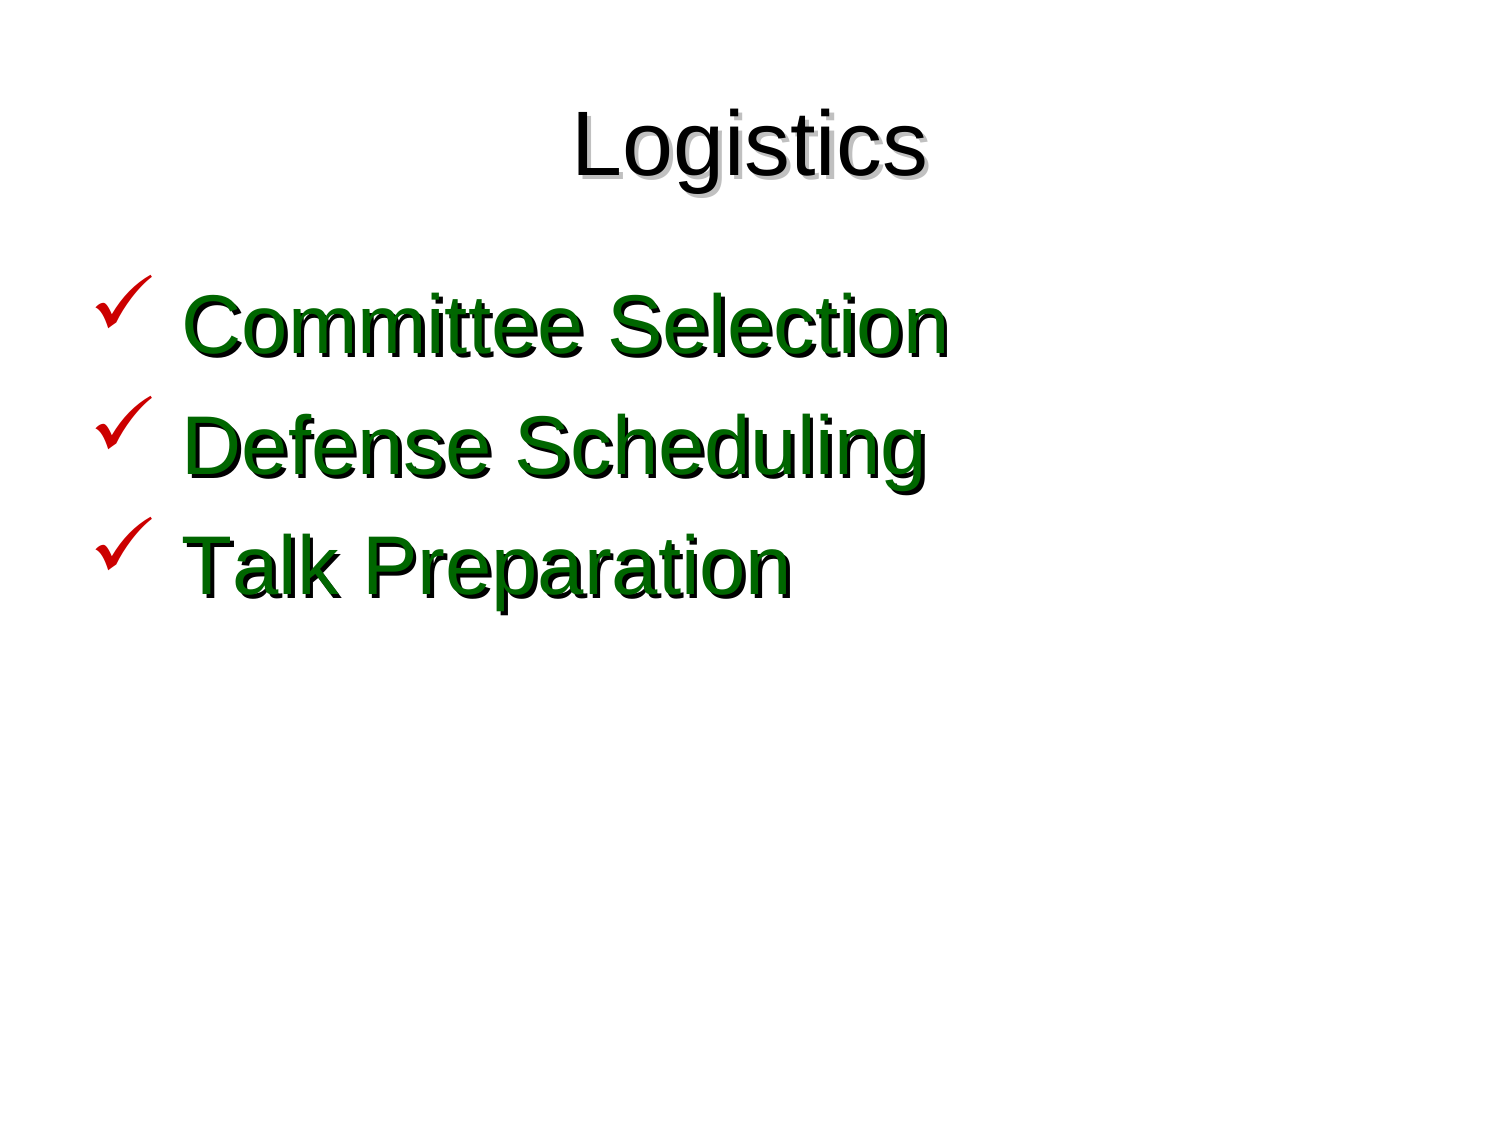

# Logistics
 Committee Selection
 Defense Scheduling
 Talk Preparation